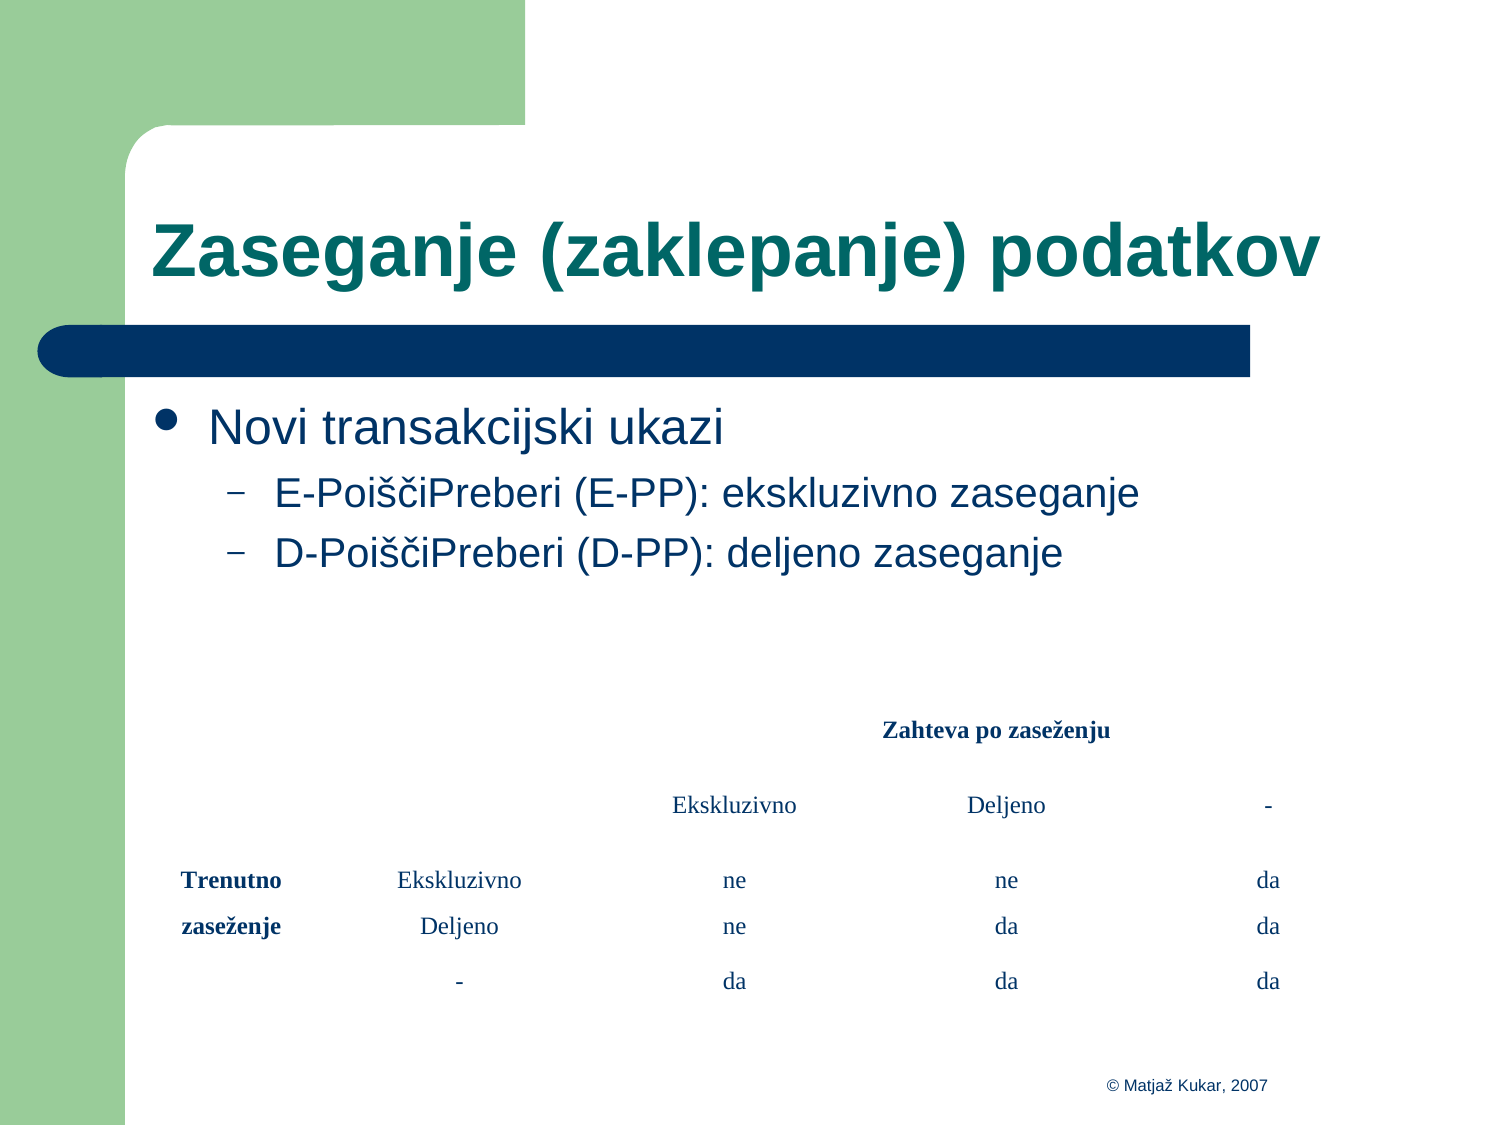

# Zaseganje (zaklepanje) podatkov
Novi transakcijski ukazi
E-PoiščiPreberi (E-PP): ekskluzivno zaseganje
D-PoiščiPreberi (D-PP): deljeno zaseganje
| | | Zahteva po zaseženju | | |
| --- | --- | --- | --- | --- |
| | | Ekskluzivno | Deljeno | - |
| Trenutno | Ekskluzivno | ne | ne | da |
| zaseženje | Deljeno | ne | da | da |
| | - | da | da | da |
© Matjaž Kukar, 2007